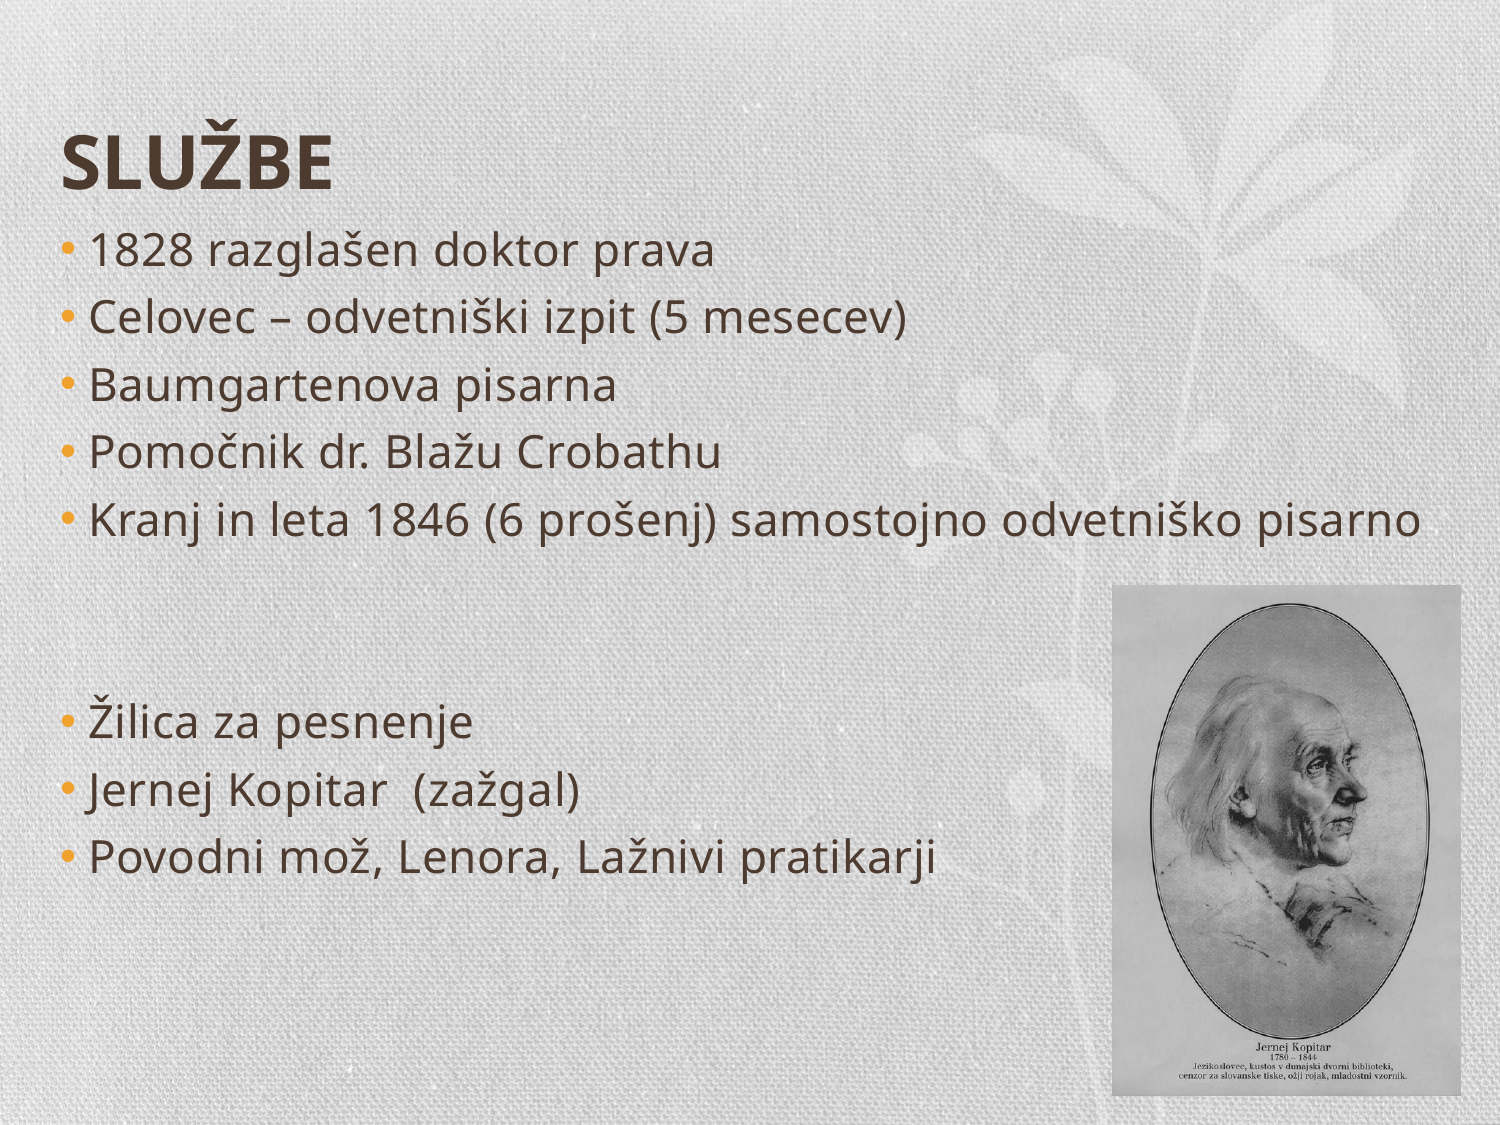

# SLUŽBE
1828 razglašen doktor prava
Celovec – odvetniški izpit (5 mesecev)
Baumgartenova pisarna
Pomočnik dr. Blažu Crobathu
Kranj in leta 1846 (6 prošenj) samostojno odvetniško pisarno
Žilica za pesnenje
Jernej Kopitar (zažgal)
Povodni mož, Lenora, Lažnivi pratikarji